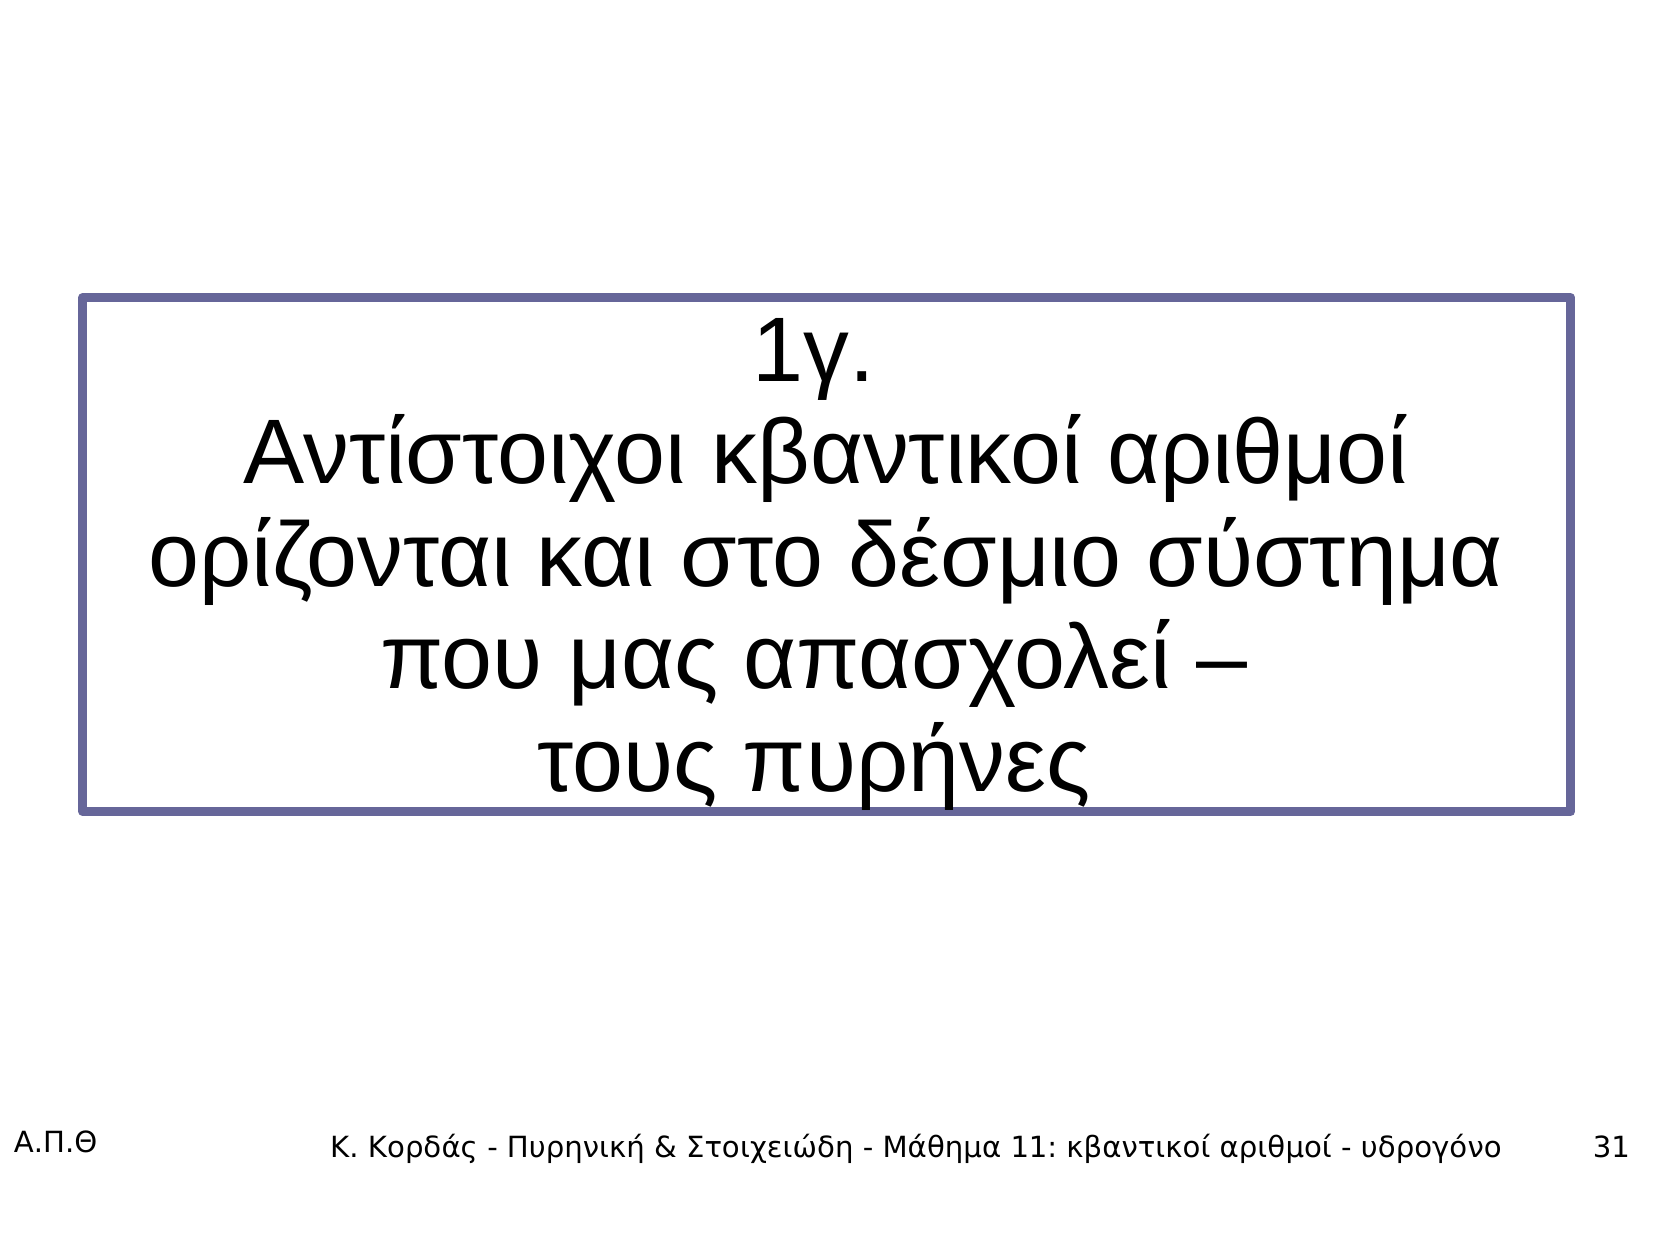

# 1γ. Αντίστοιχοι κβαντικοί αριθμοί ορίζονται και στο δέσμιο σύστημα που μας απασχολεί – τους πυρήνες
Α.Π.Θ
Κ. Κορδάς - Πυρηνική & Στοιχειώδη - Μάθημα 11: κβαντικοί αριθμοί - υδρογόνο
31